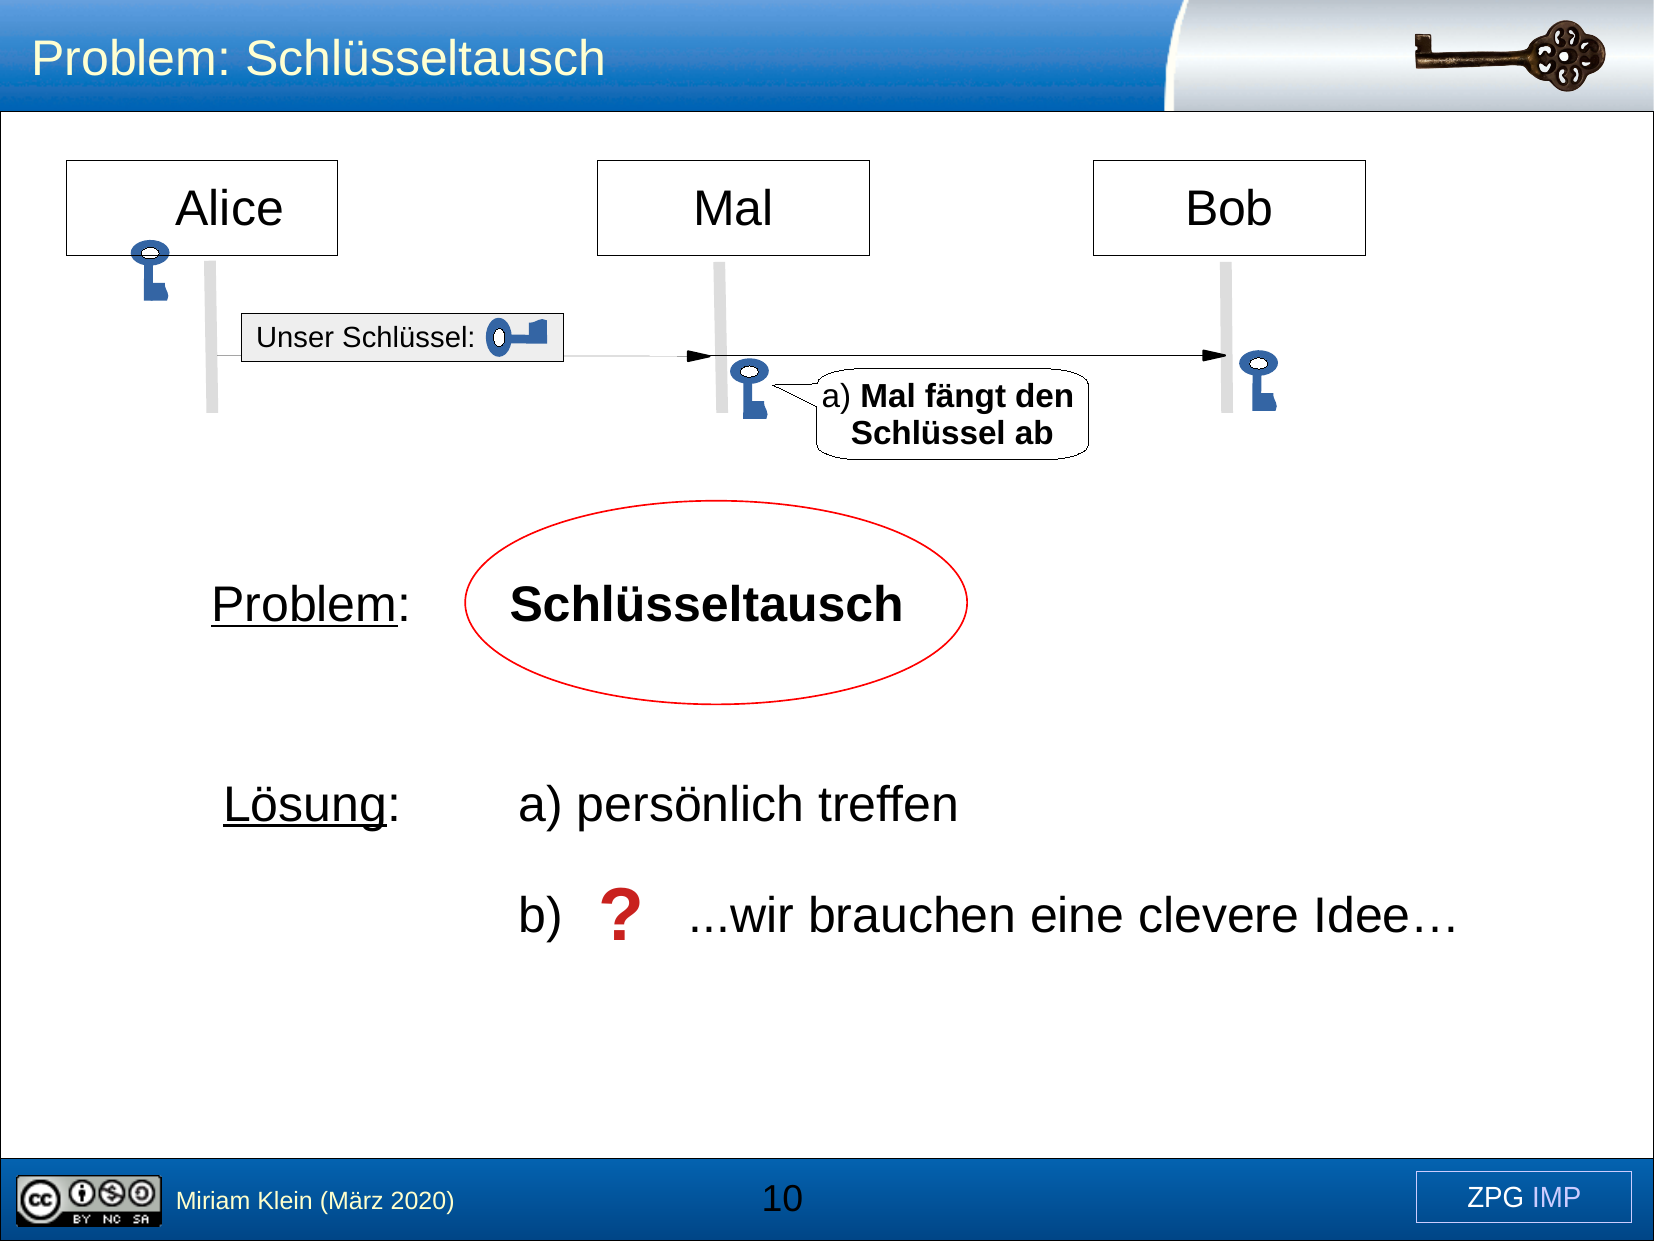

# Problem: Schlüsseltausch
 Alice
Mal
Bob
Unser Schlüssel:
a) Mal fängt den
Schlüssel ab
 Geheimnis
b) Mal liest mit
 Geheimnis
 Geheimnis
Problem: Schlüsseltausch
 Konto 123
 Konto 123
c) Mal ändert
die Nachricht
 Konto 999
Lösung: 		a) persönlich treffen
				b) ...wir brauchen eine clevere Idee…
 Konto 999
 von Bob
?
d) Mal gibt sich
als Bob aus
 von Bob
10